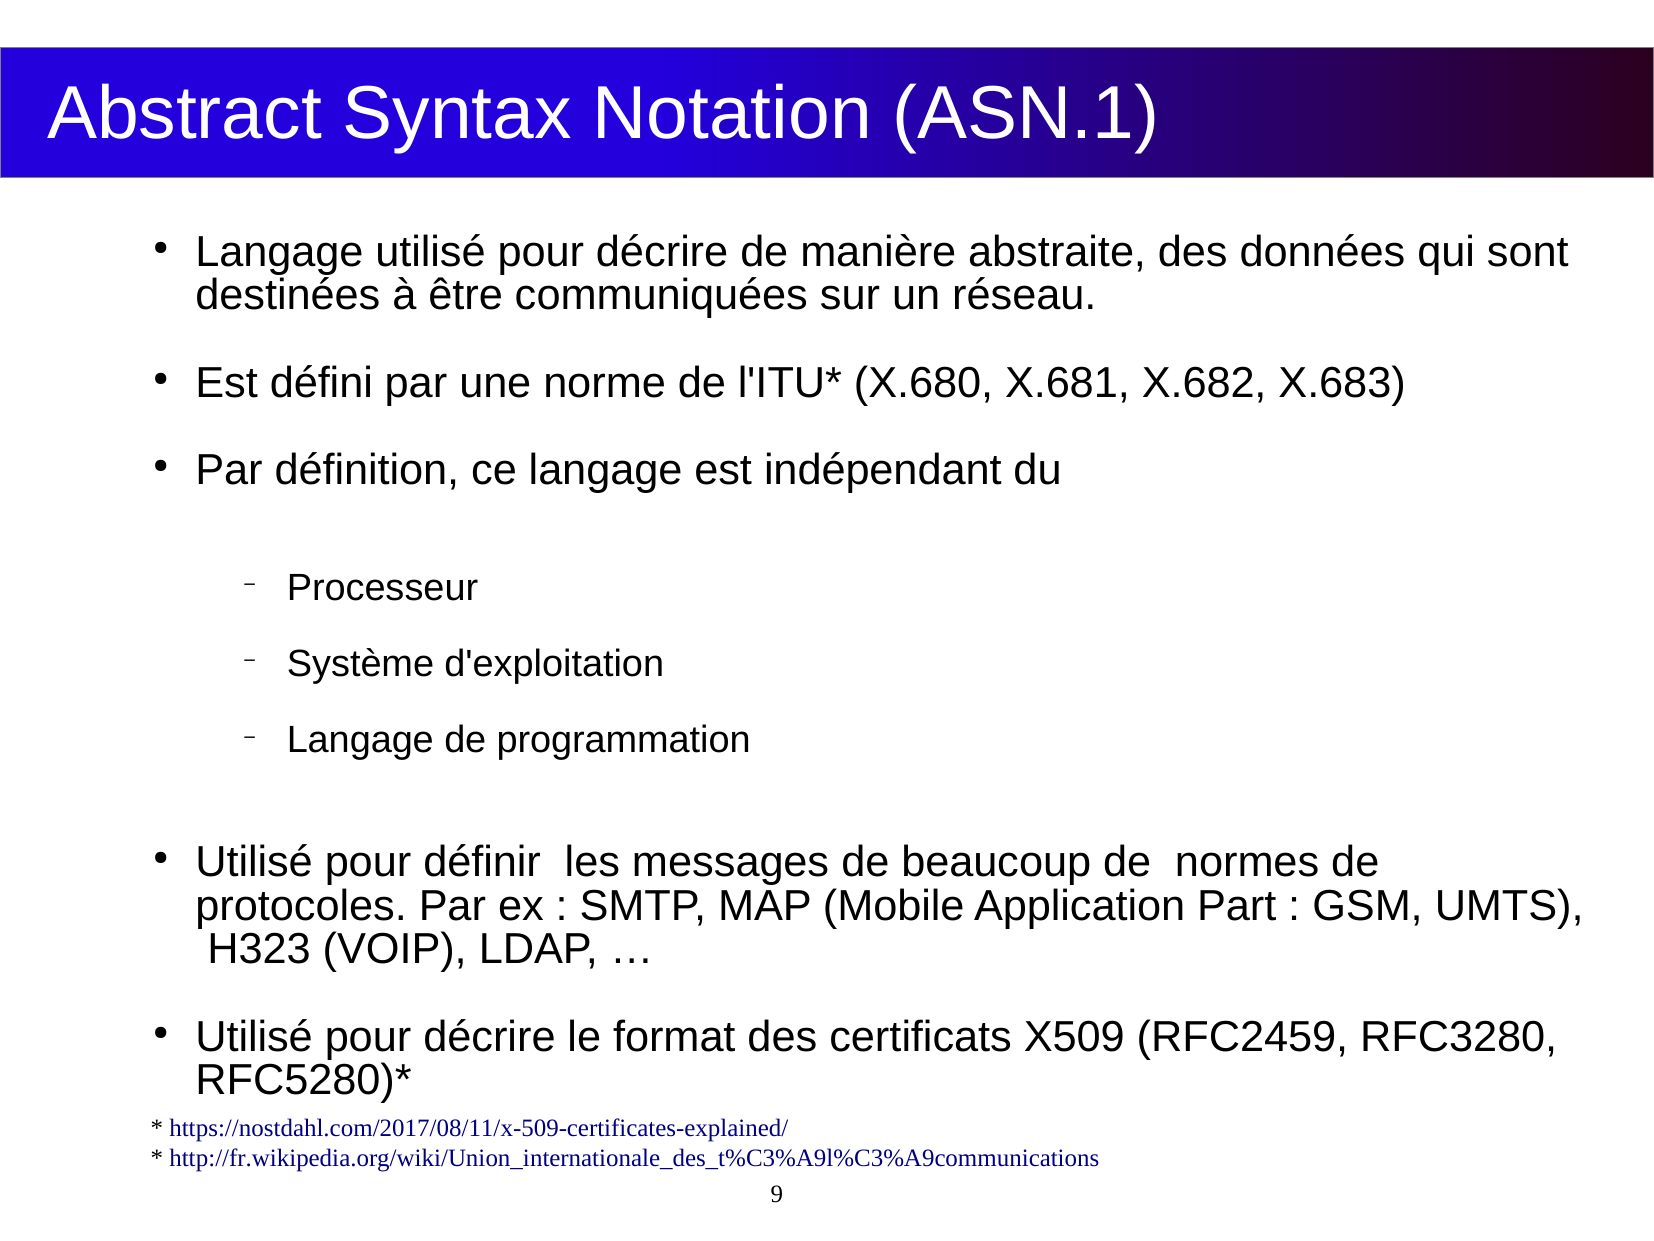

# Abstract Syntax Notation (ASN.1)
Langage utilisé pour décrire de manière abstraite, des données qui sont destinées à être communiquées sur un réseau.
Est défini par une norme de l'ITU* (X.680, X.681, X.682, X.683)
Par définition, ce langage est indépendant du
Processeur
Système d'exploitation
Langage de programmation
Utilisé pour définir les messages de beaucoup de normes de protocoles. Par ex : SMTP, MAP (Mobile Application Part : GSM, UMTS), H323 (VOIP), LDAP, …
Utilisé pour décrire le format des certificats X509 (RFC2459, RFC3280, RFC5280)*
* https://nostdahl.com/2017/08/11/x-509-certificates-explained/
* http://fr.wikipedia.org/wiki/Union_internationale_des_t%C3%A9l%C3%A9communications